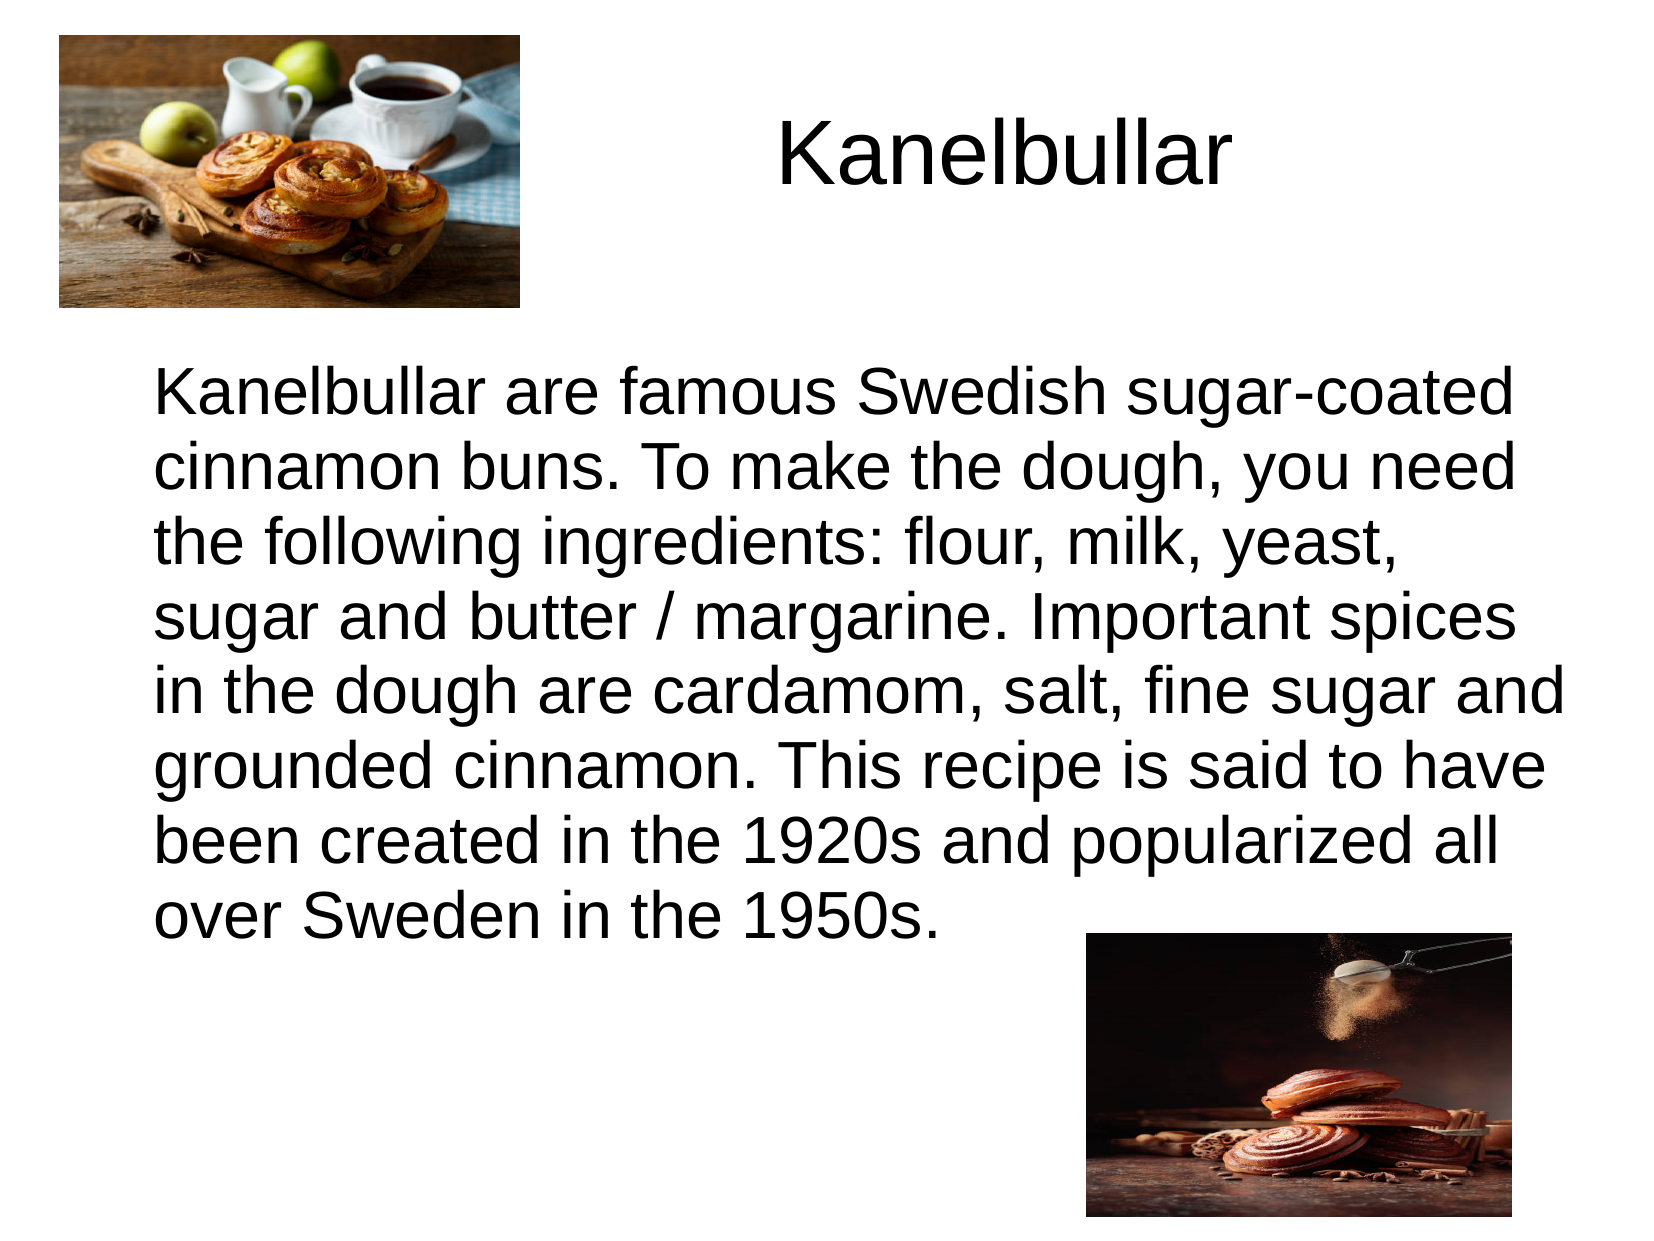

# Kanelbullar
Kanelbullar are famous Swedish sugar-coated cinnamon buns. To make the dough, you need the following ingredients: flour, milk, yeast, sugar and butter / margarine. Important spices in the dough are cardamom, salt, fine sugar and grounded cinnamon. This recipe is said to have been created in the 1920s and popularized all over Sweden in the 1950s.